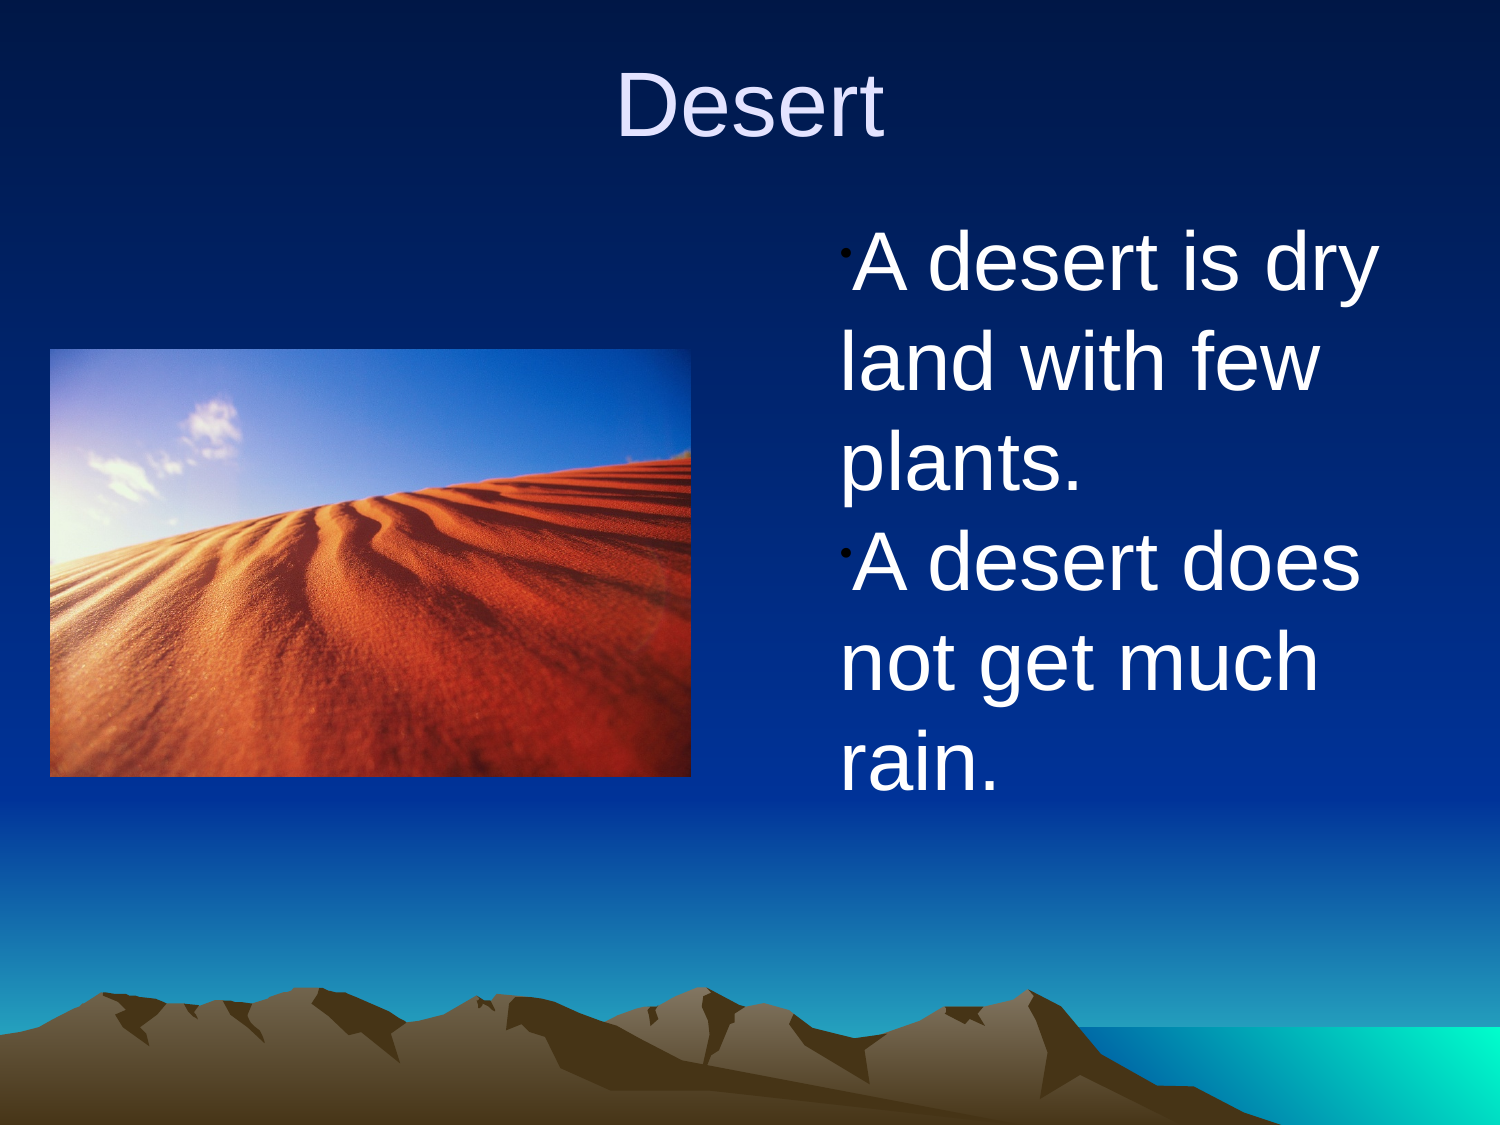

# Desert
A desert is dry land with few plants.
A desert does not get much rain.